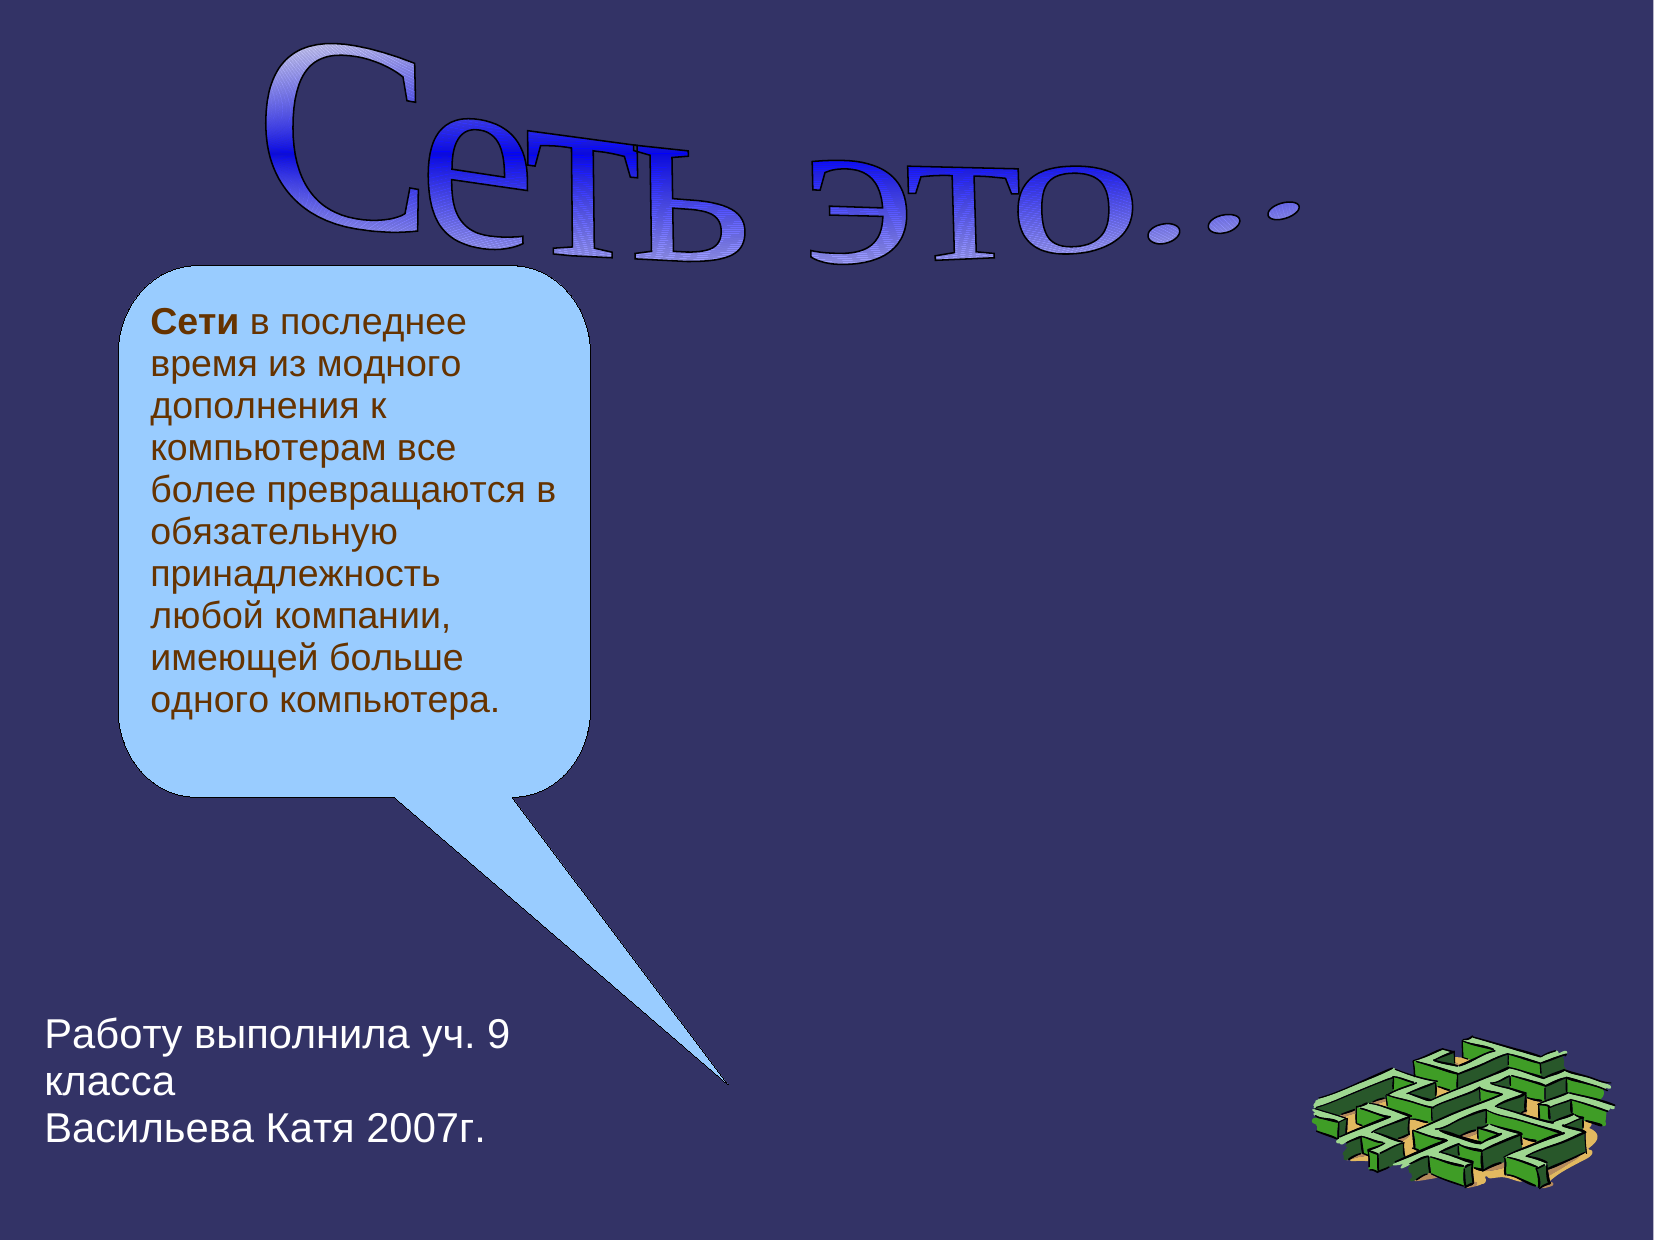

Сеть это...
Сети в последнее время из модного дополнения к компьютерам все более превращаются в обязательную принадлежность любой компании, имеющей больше одного компьютера.
Работу выполнила уч. 9 класса
Васильева Катя 2007г.